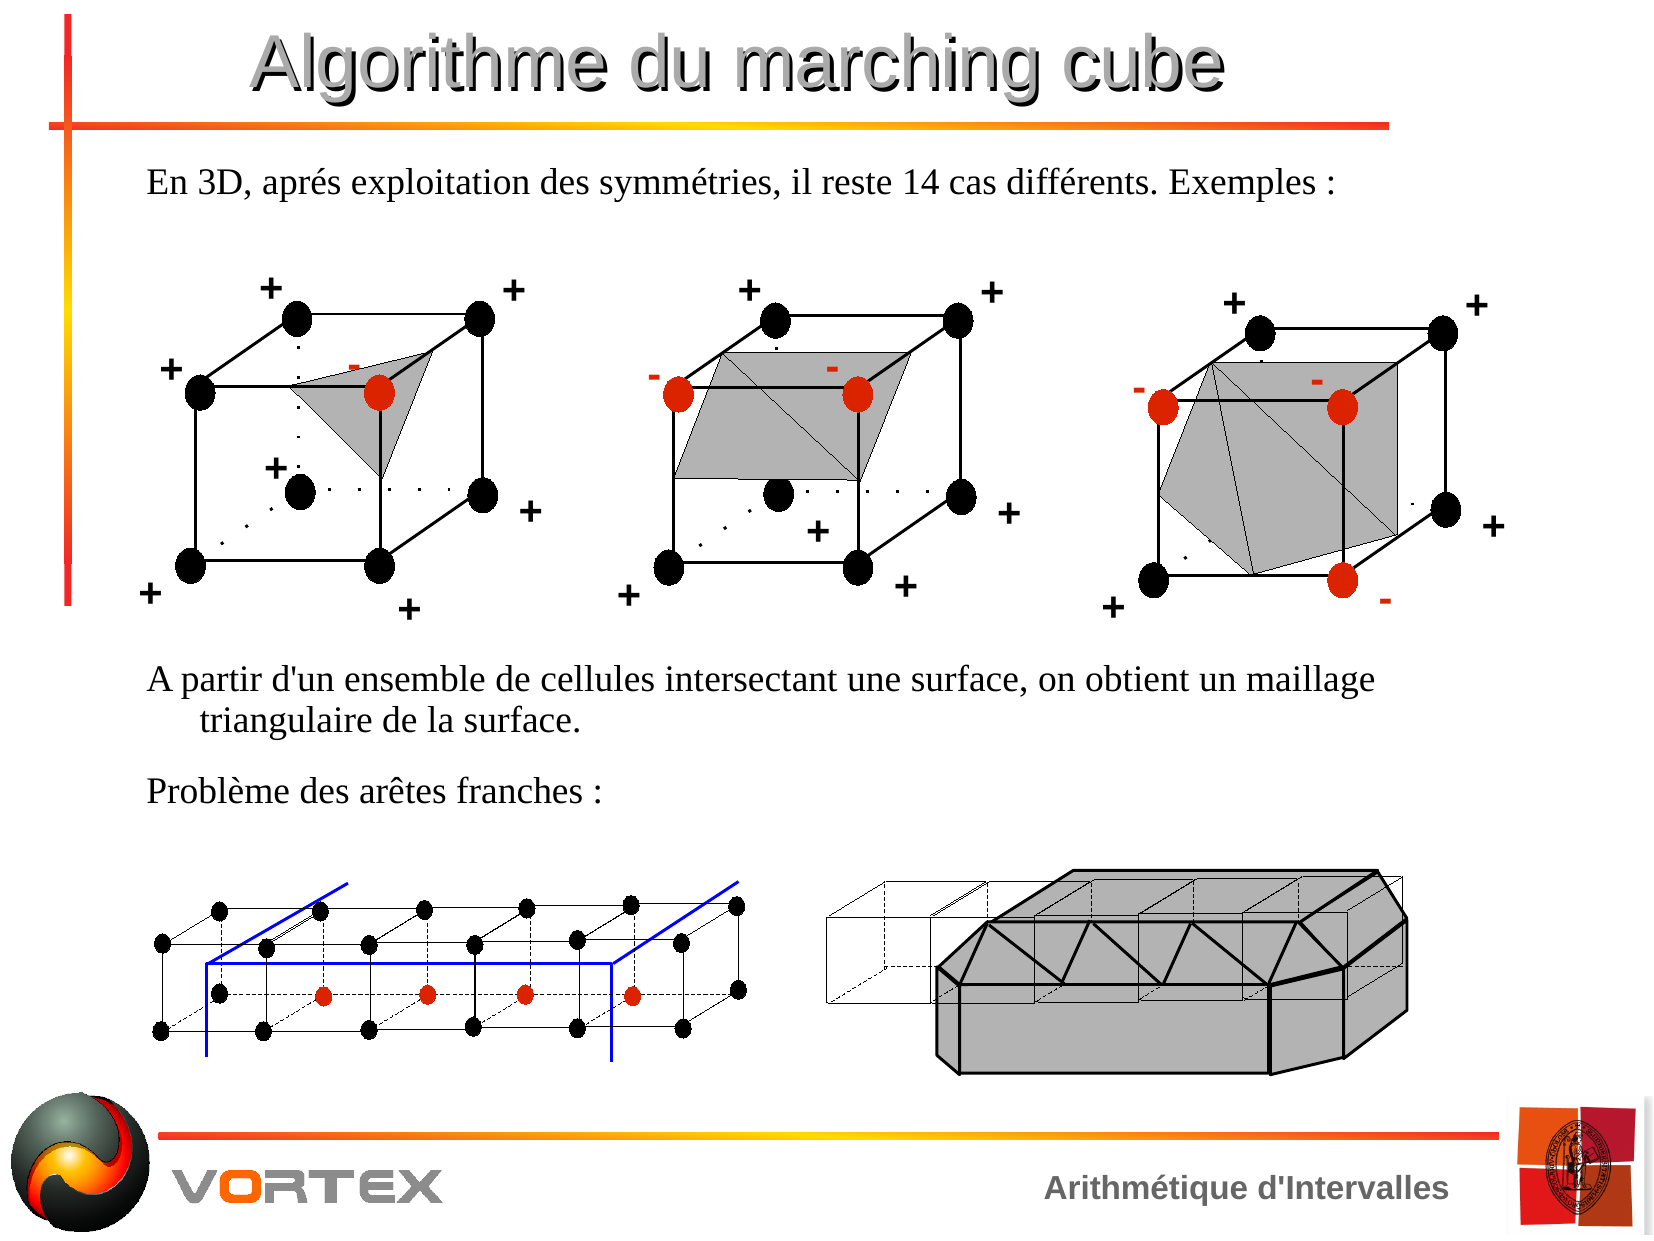

# Algorithme du marching cube
En 3D, aprés exploitation des symmétries, il reste 14 cas différents. Exemples :
A partir d'un ensemble de cellules intersectant une surface, on obtient un maillage triangulaire de la surface.
Problème des arêtes franches :
+
-
+
+
+
+
+
+
+
+
-
-
+
+
+
+
+
+
-
-
+
+
-
+